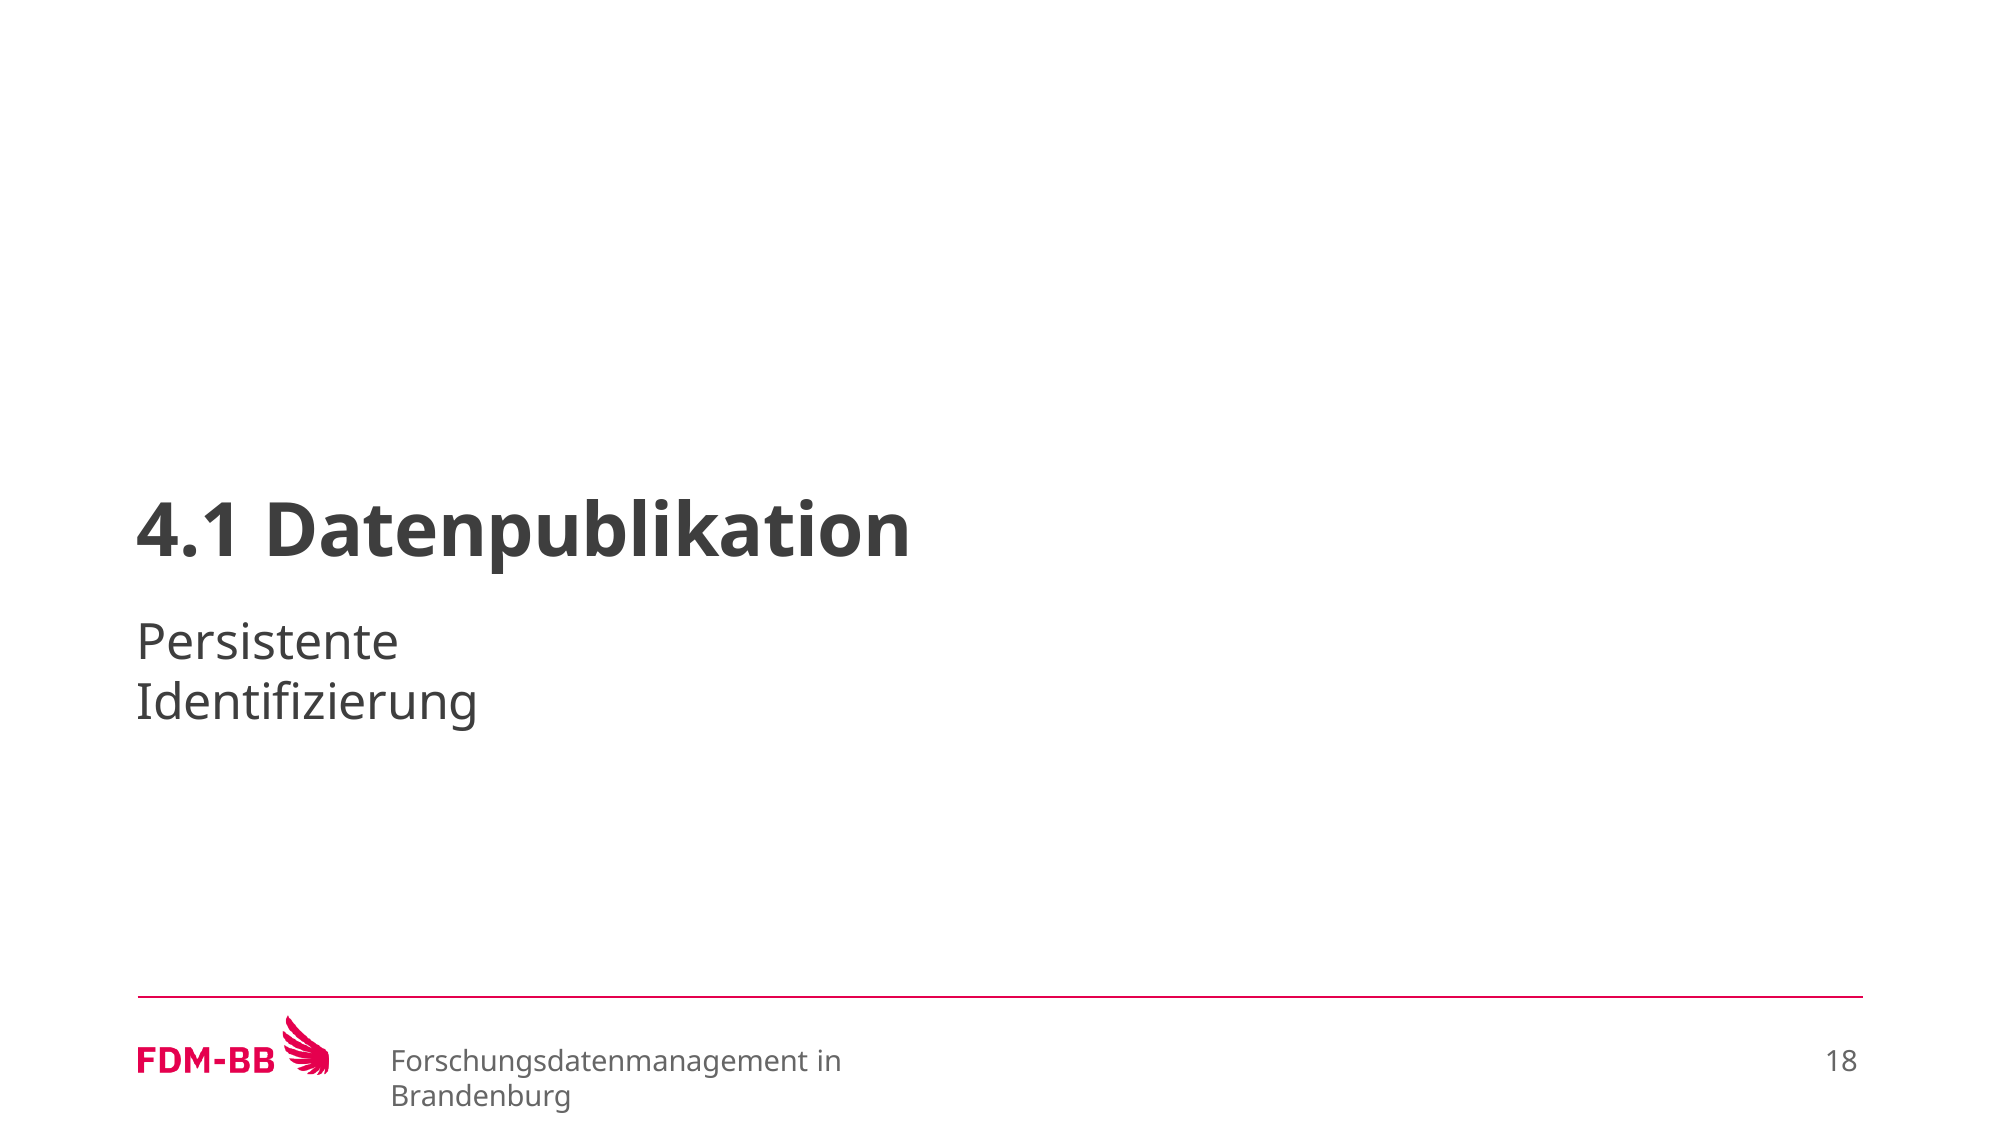

# 4.1 Datenpublikation
Persistente Identifizierung
Forschungsdatenmanagement in Brandenburg
18